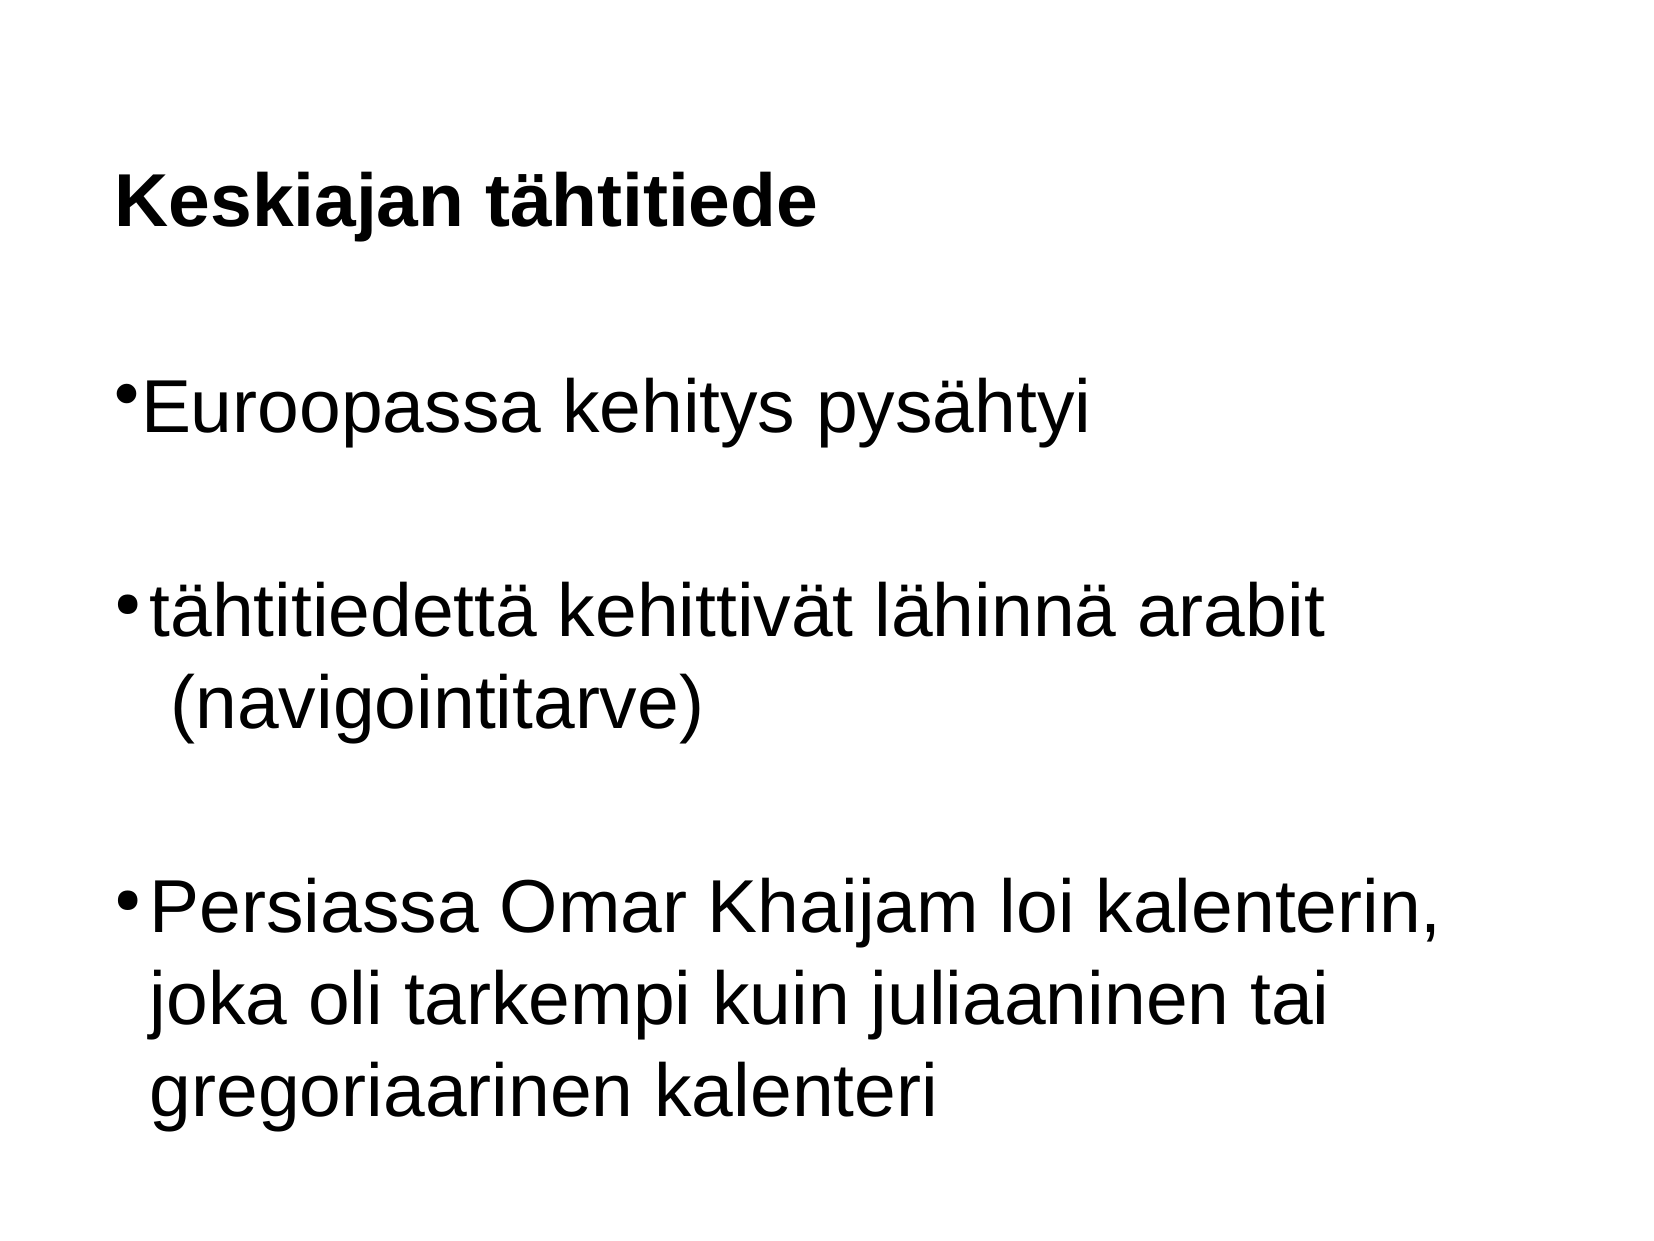

Keskiajan tähtitiede
Euroopassa kehitys pysähtyi
tähtitiedettä kehittivät lähinnä arabit
 (navigointitarve)
Persiassa Omar Khaijam loi kalenterin, joka oli tarkempi kuin juliaaninen tai gregoriaarinen kalenteri